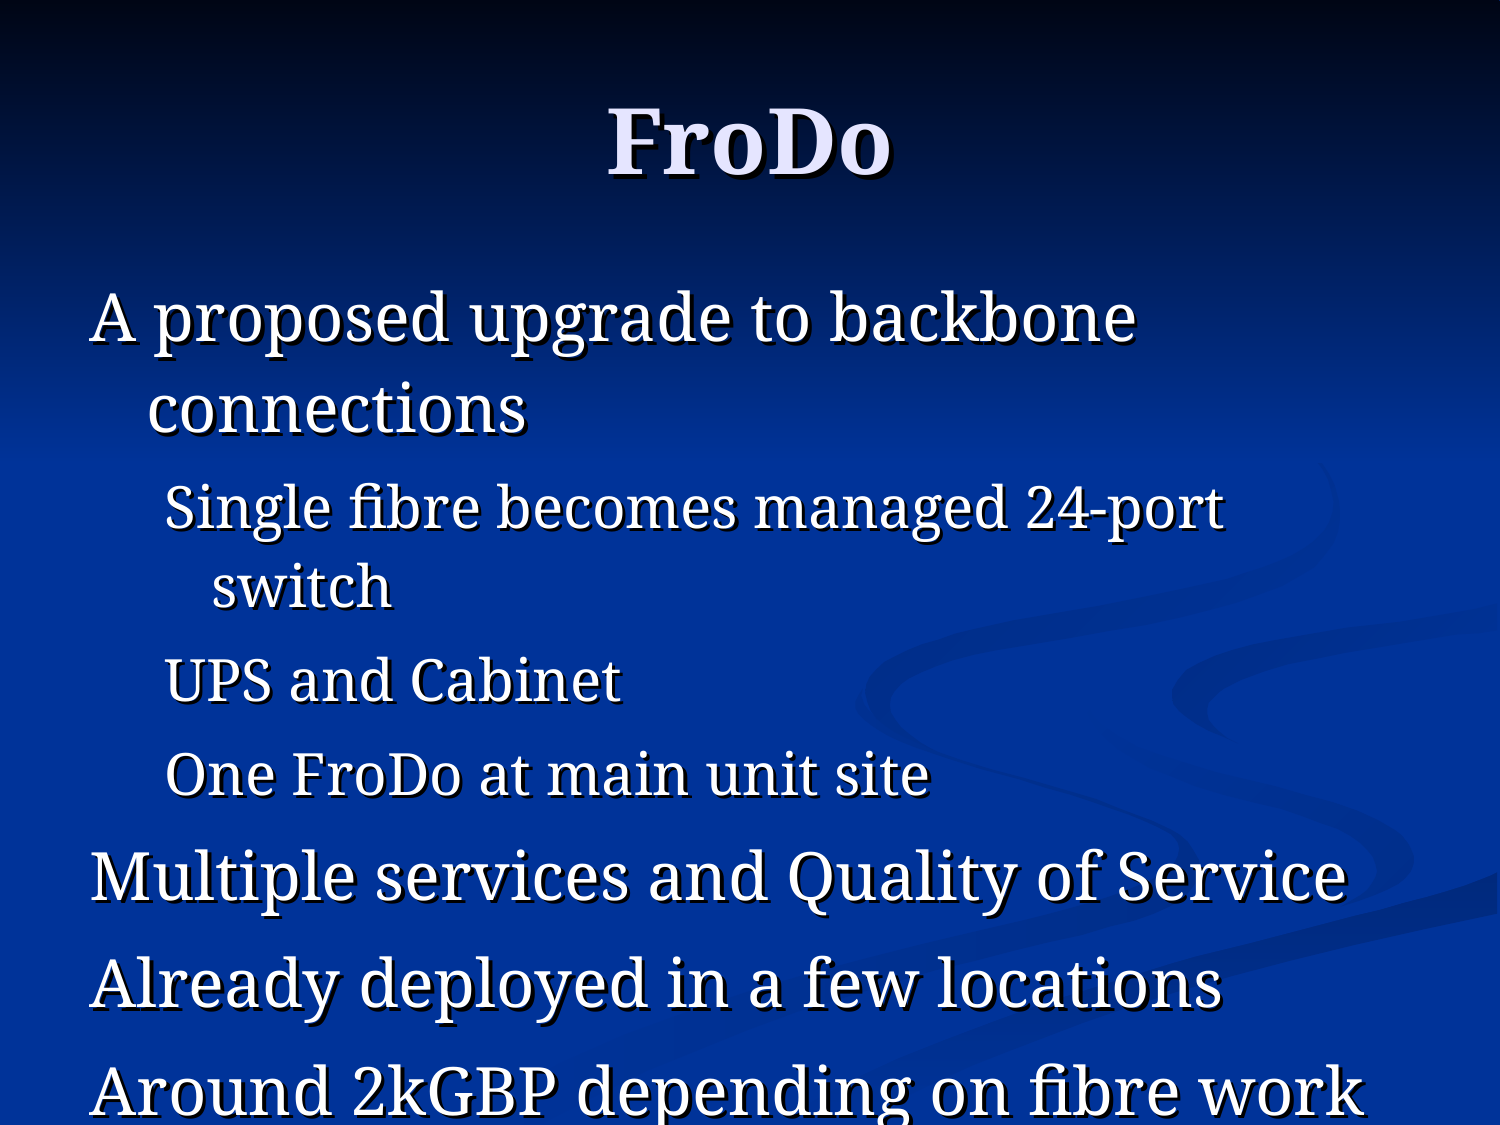

# FroDo
A proposed upgrade to backbone connections
Single fibre becomes managed 24-port switch
UPS and Cabinet
One FroDo at main unit site
Multiple services and Quality of Service
Already deployed in a few locations
Around 2kGBP depending on fibre work